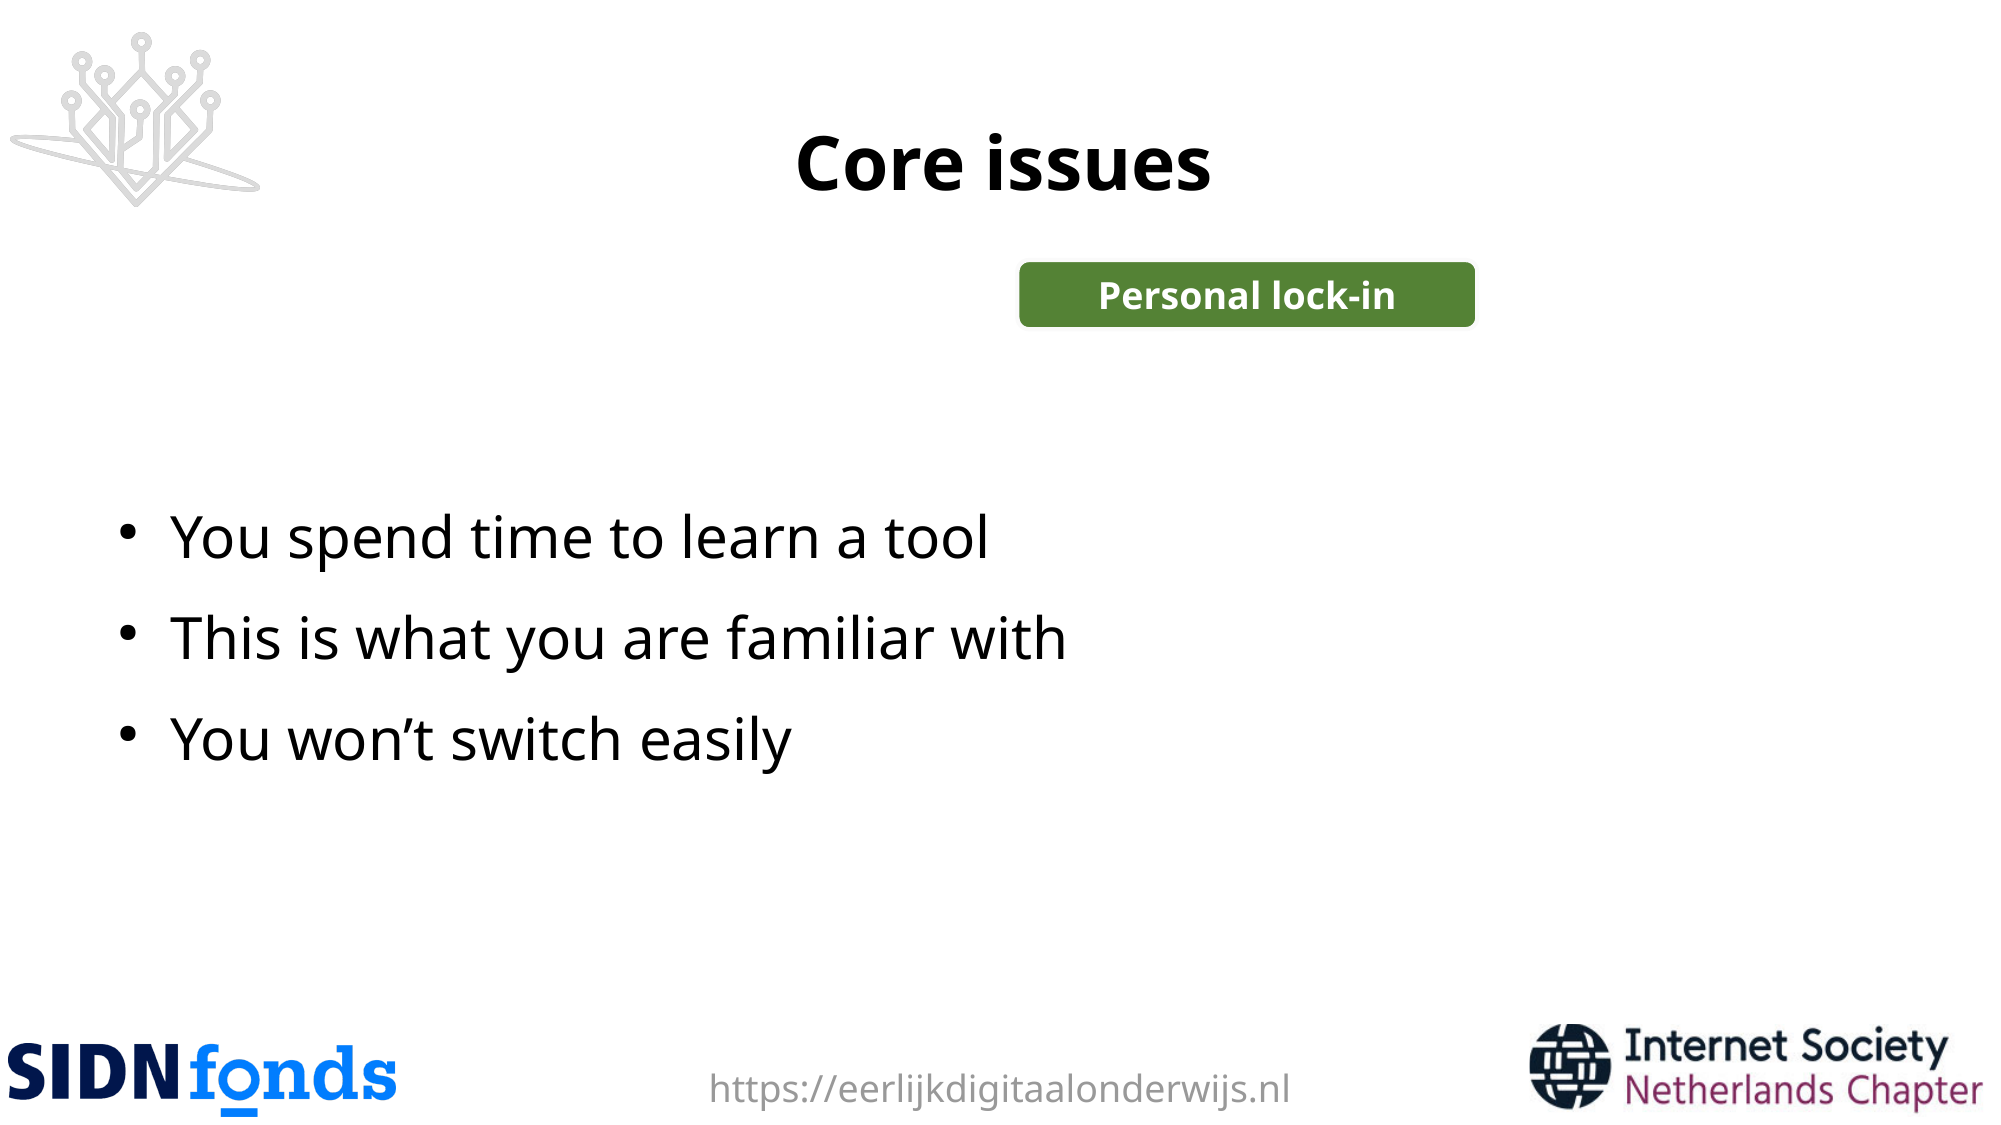

Core issues
Personal lock-in
# You spend time to learn a tool
This is what you are familiar with
You won’t switch easily
https://eerlijkdigitaalonderwijs.nl